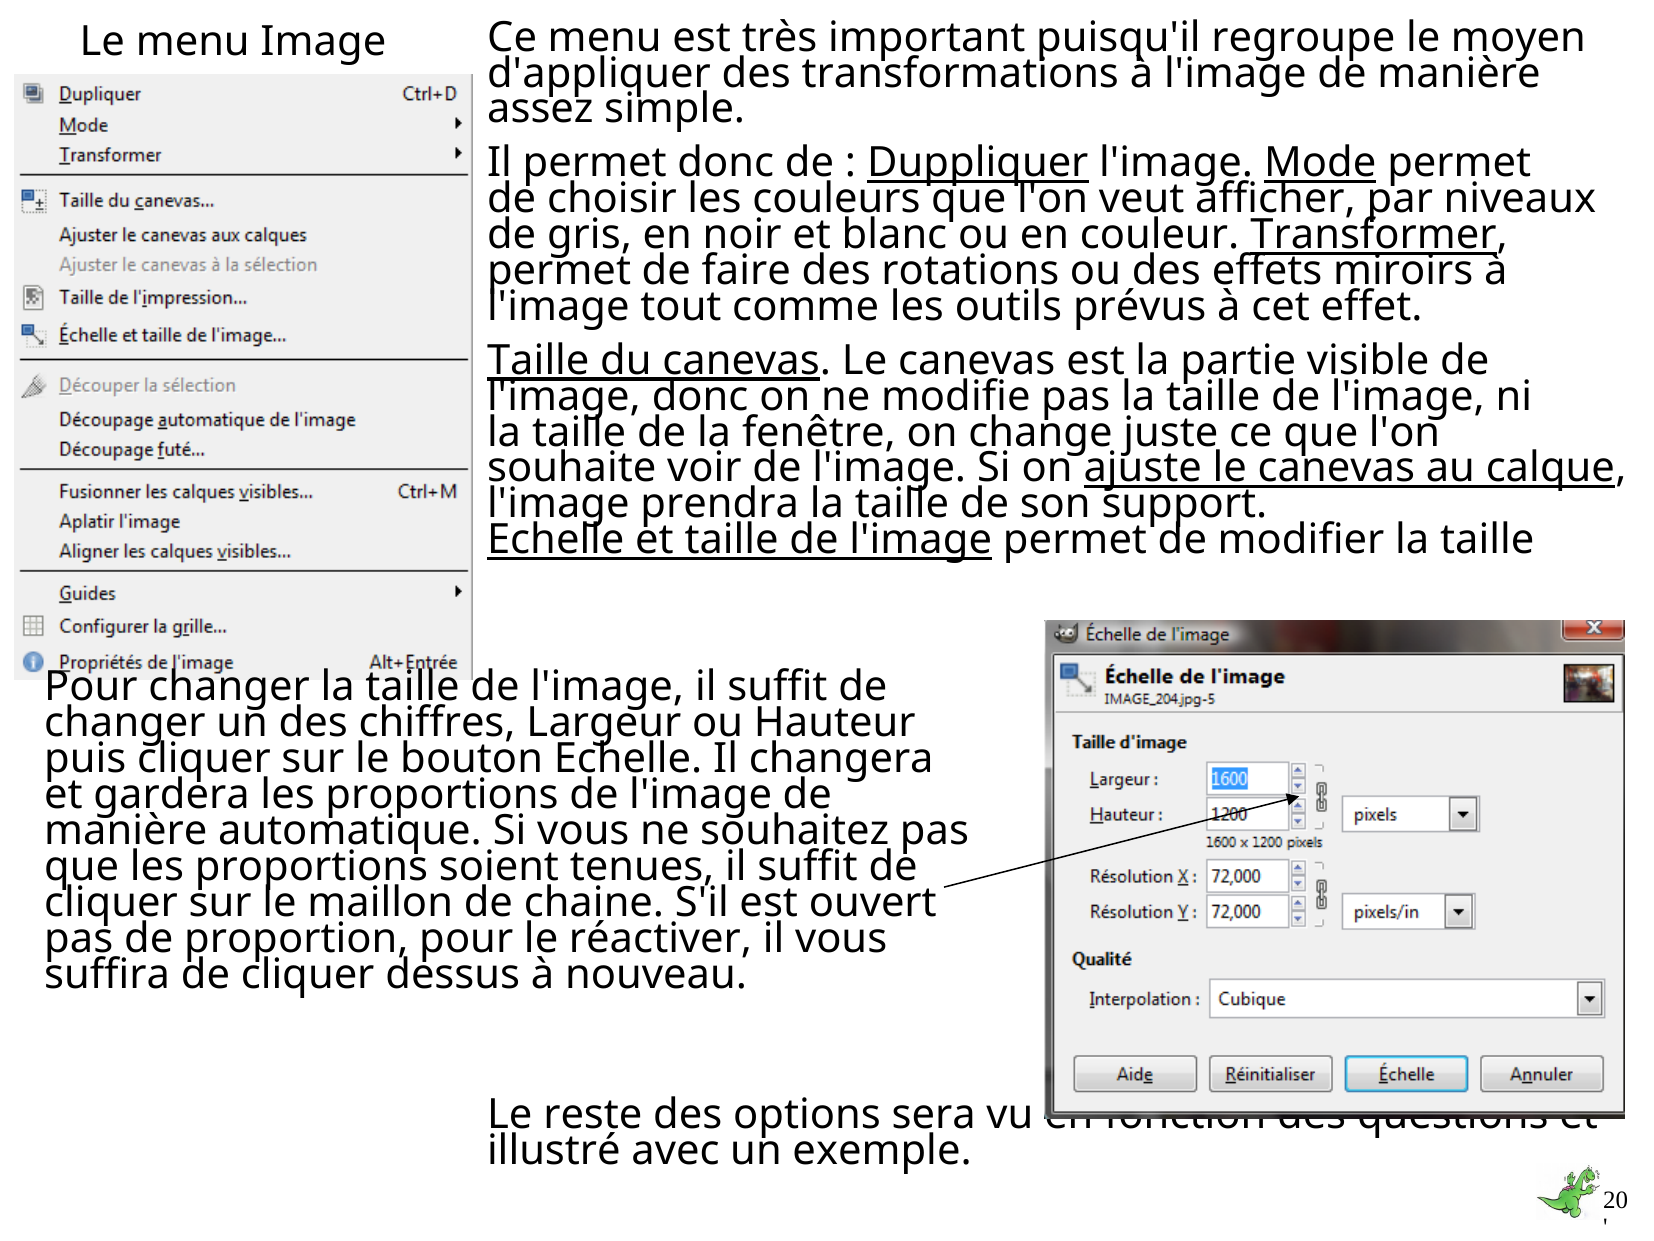

Ce menu est très important puisqu'il regroupe le moyen
d'appliquer des transformations à l'image de manière
assez simple.
Il permet donc de : Duppliquer l'image. Mode permet
de choisir les couleurs que l'on veut afficher, par niveaux
de gris, en noir et blanc ou en couleur. Transformer,
permet de faire des rotations ou des effets miroirs à
l'image tout comme les outils prévus à cet effet.
Taille du canevas. Le canevas est la partie visible de
l'image, donc on ne modifie pas la taille de l'image, ni
la taille de la fenêtre, on change juste ce que l'on
souhaite voir de l'image. Si on ajuste le canevas au calque,
l'image prendra la taille de son support.
Echelle et taille de l'image permet de modifier la taille
Le reste des options sera vu en fonction des questions et
illustré avec un exemple.
Le menu Image
Pour changer la taille de l'image, il suffit de
changer un des chiffres, Largeur ou Hauteur
puis cliquer sur le bouton Echelle. Il changera
et gardera les proportions de l'image de
manière automatique. Si vous ne souhaitez pas
que les proportions soient tenues, il suffit de
cliquer sur le maillon de chaine. S'il est ouvert
pas de proportion, pour le réactiver, il vous
suffira de cliquer dessus à nouveau.
20'